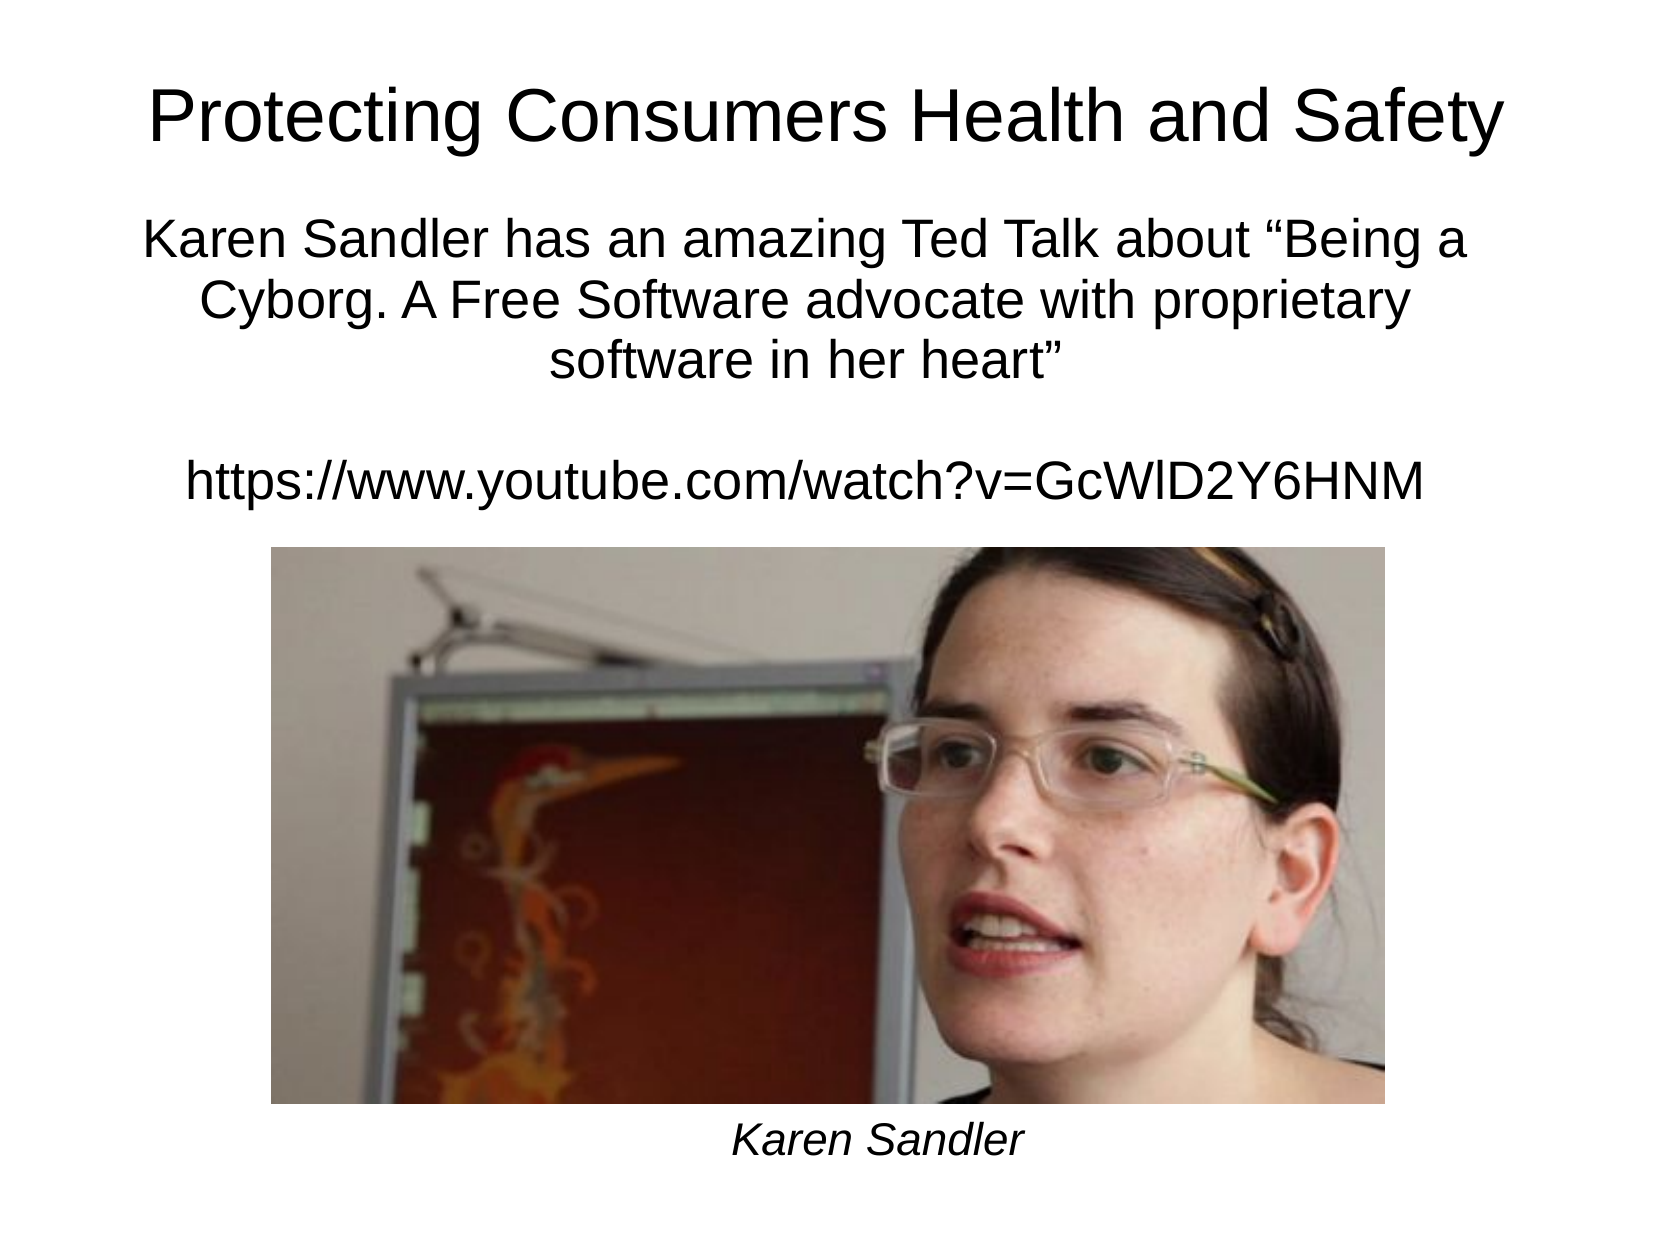

# Protecting Consumers Health and Safety
Karen Sandler has an amazing Ted Talk about “Being a Cyborg. A Free Software advocate with proprietary software in her heart”
https://www.youtube.com/watch?v=GcWlD2Y6HNM
Karen Sandler